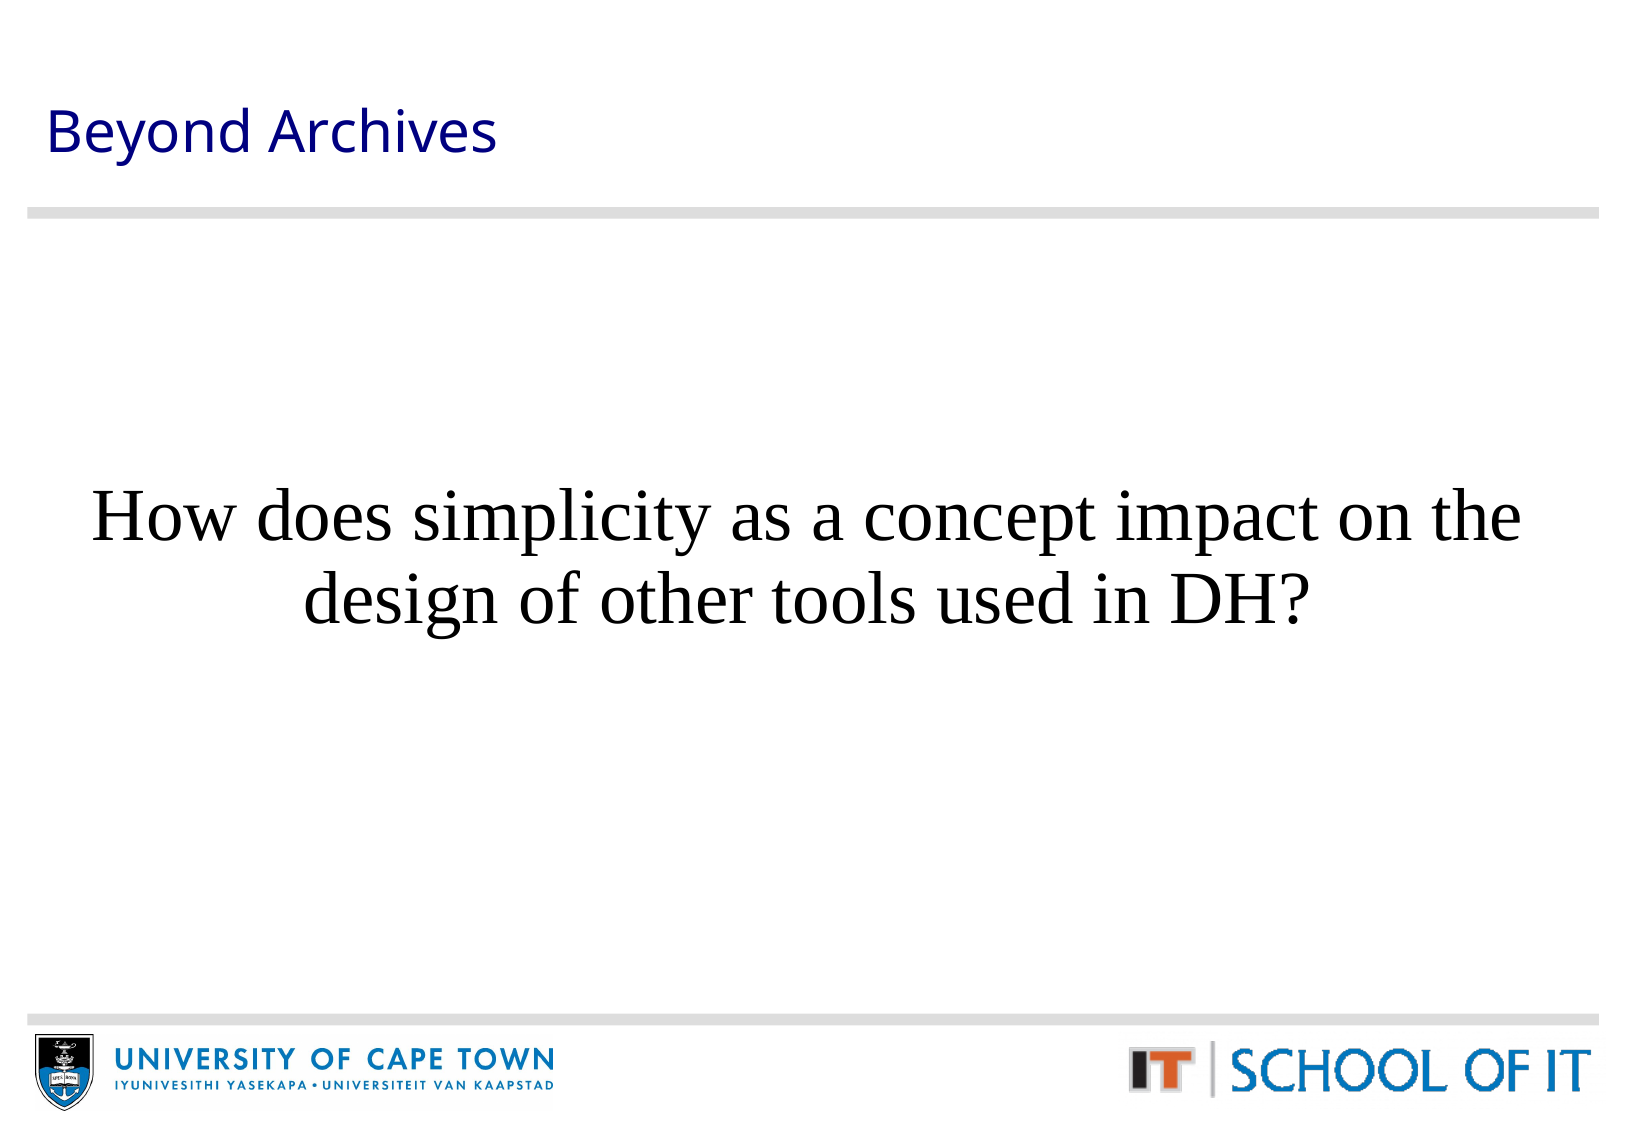

# Beyond Archives
How does simplicity as a concept impact on the design of other tools used in DH?